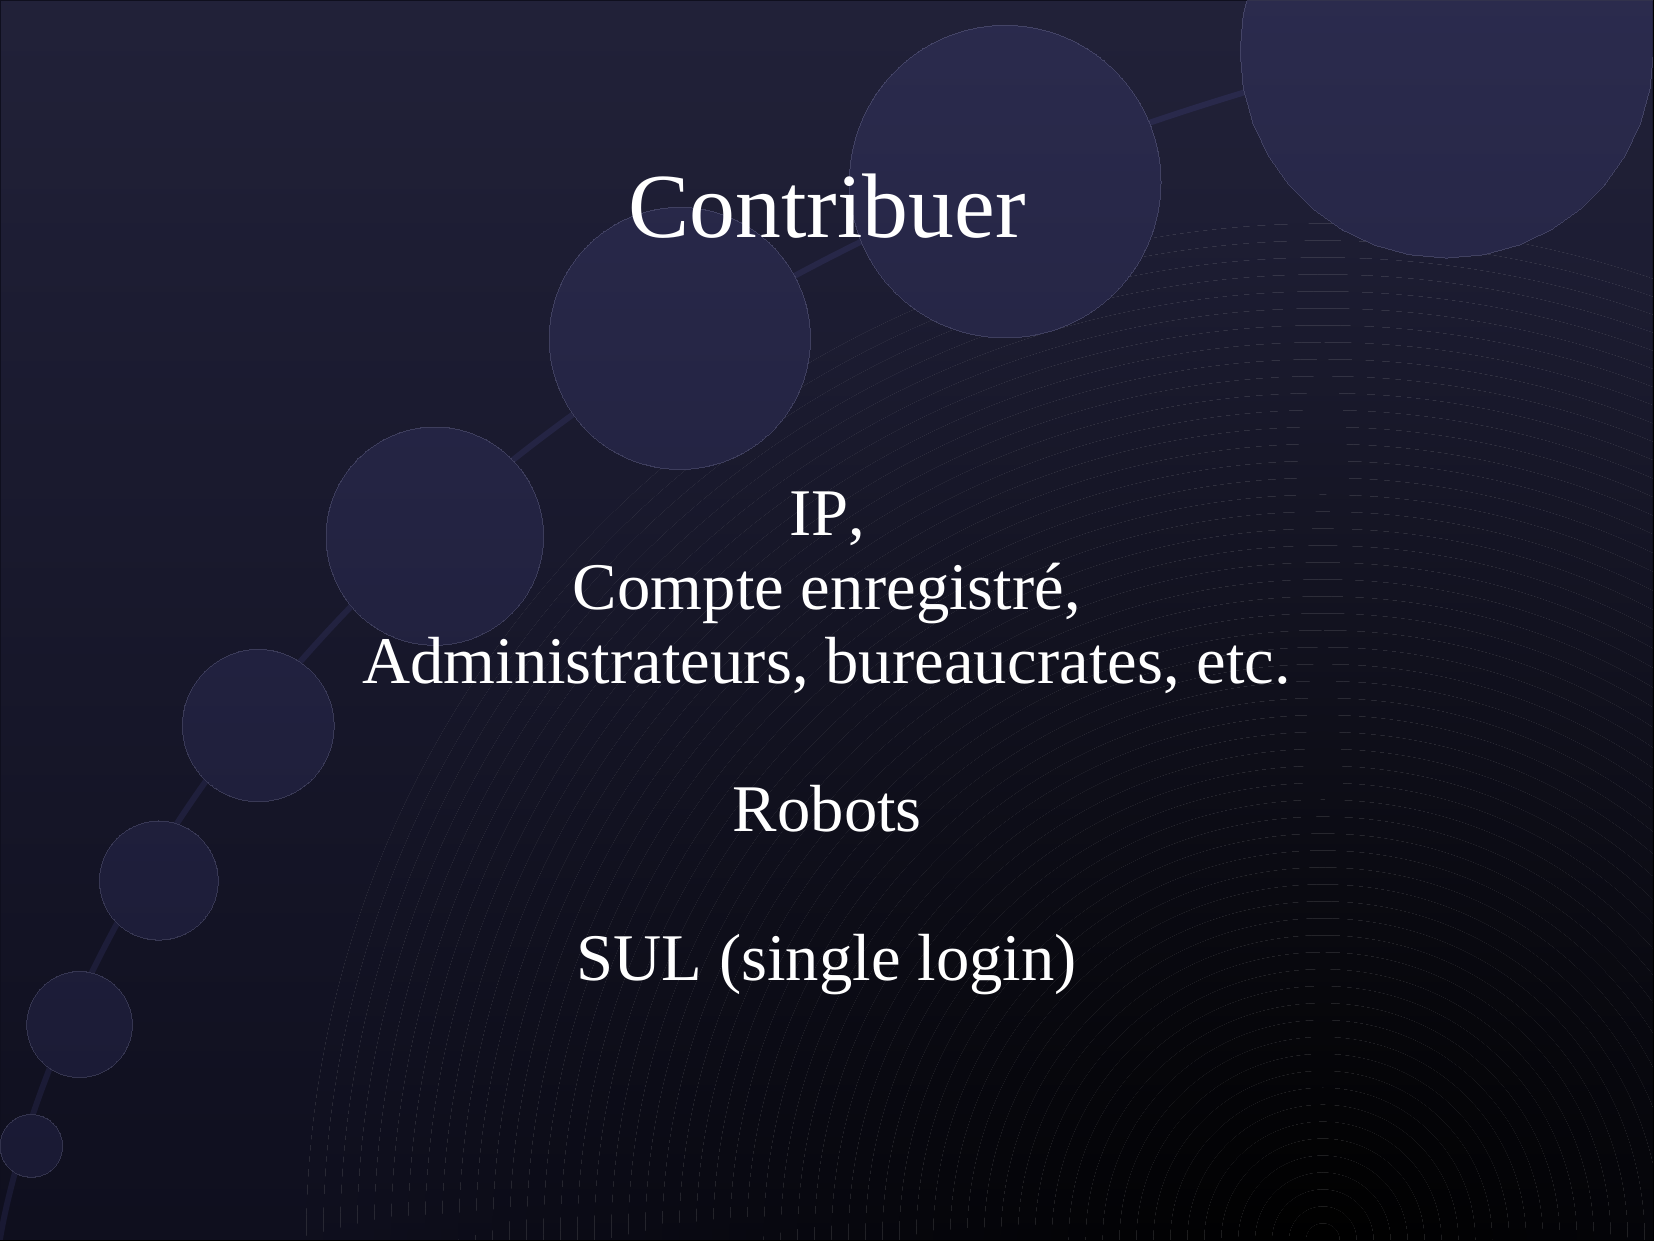

# Contribuer
IP,
Compte enregistré,
Administrateurs, bureaucrates, etc.
Robots
SUL (single login)